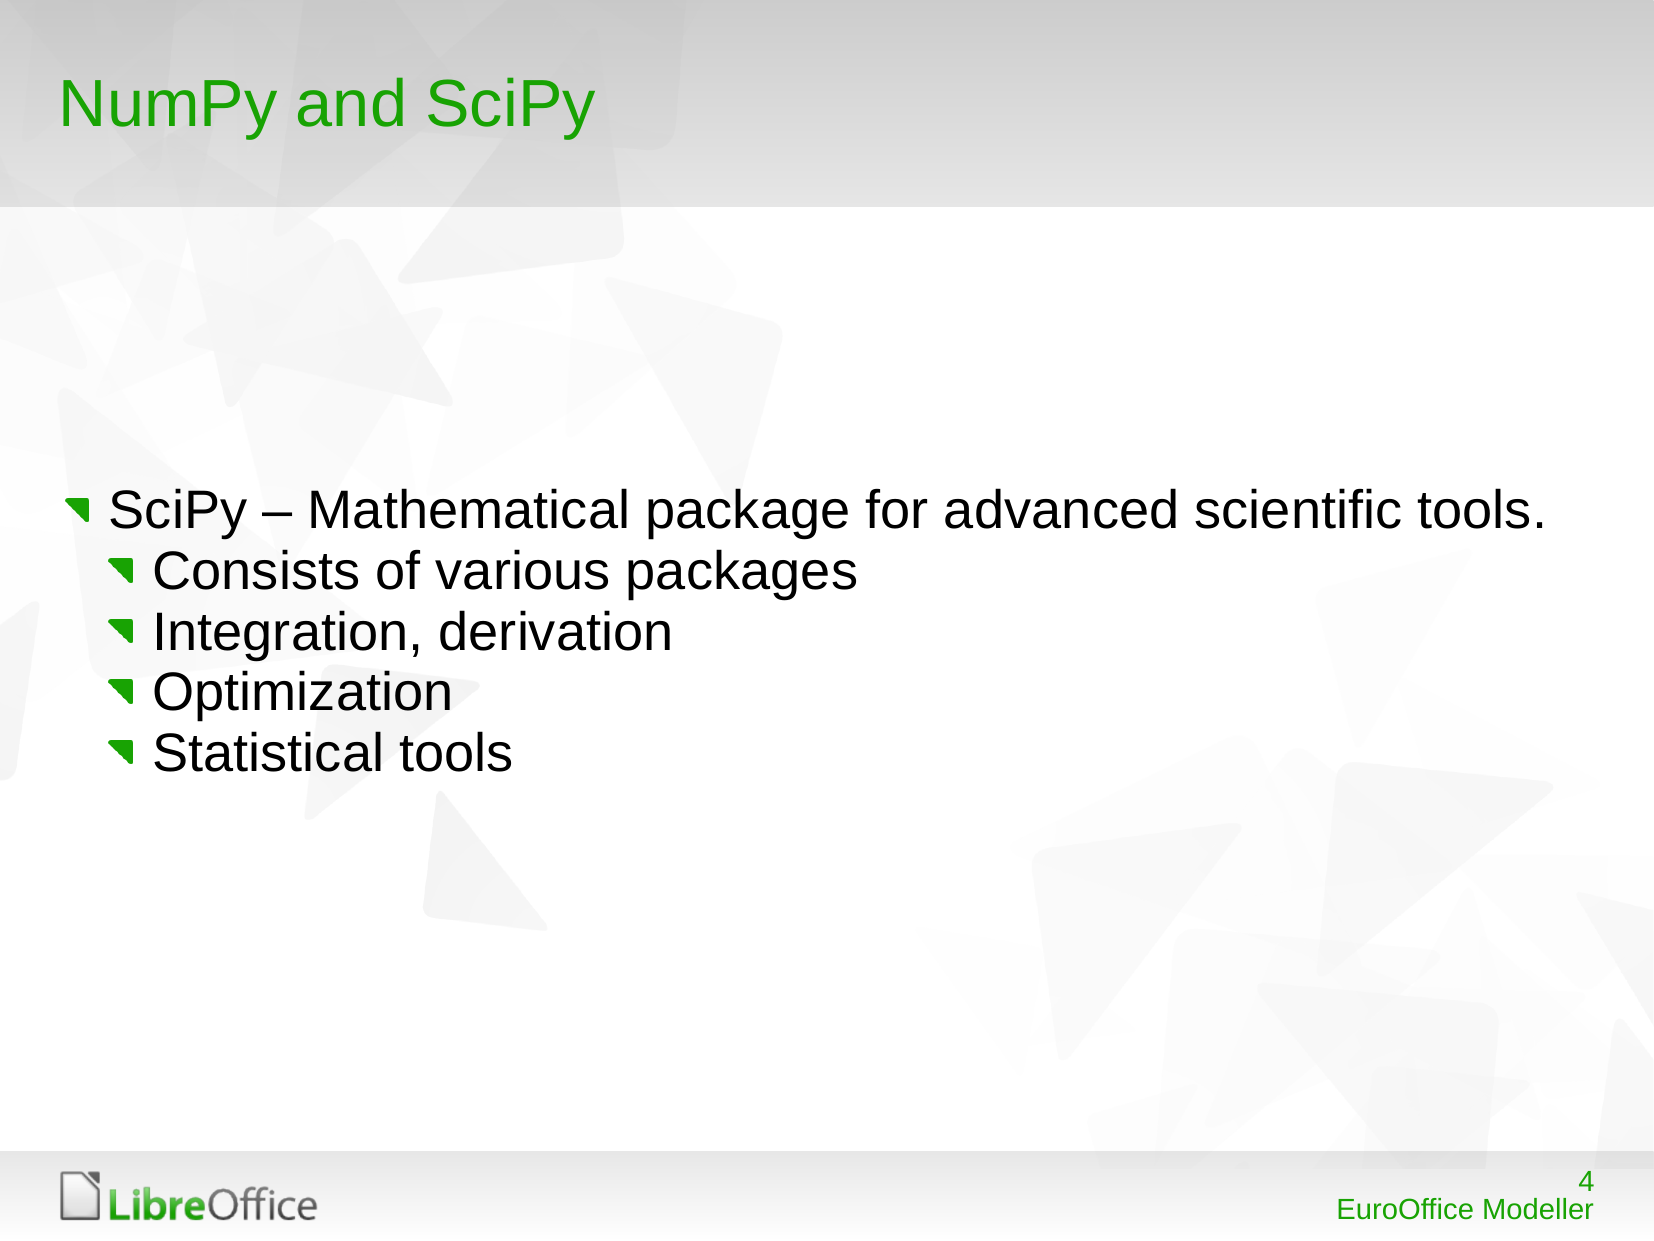

# NumPy and SciPy
SciPy – Mathematical package for advanced scientific tools.
Consists of various packages
Integration, derivation
Optimization
Statistical tools
4
EuroOffice Modeller